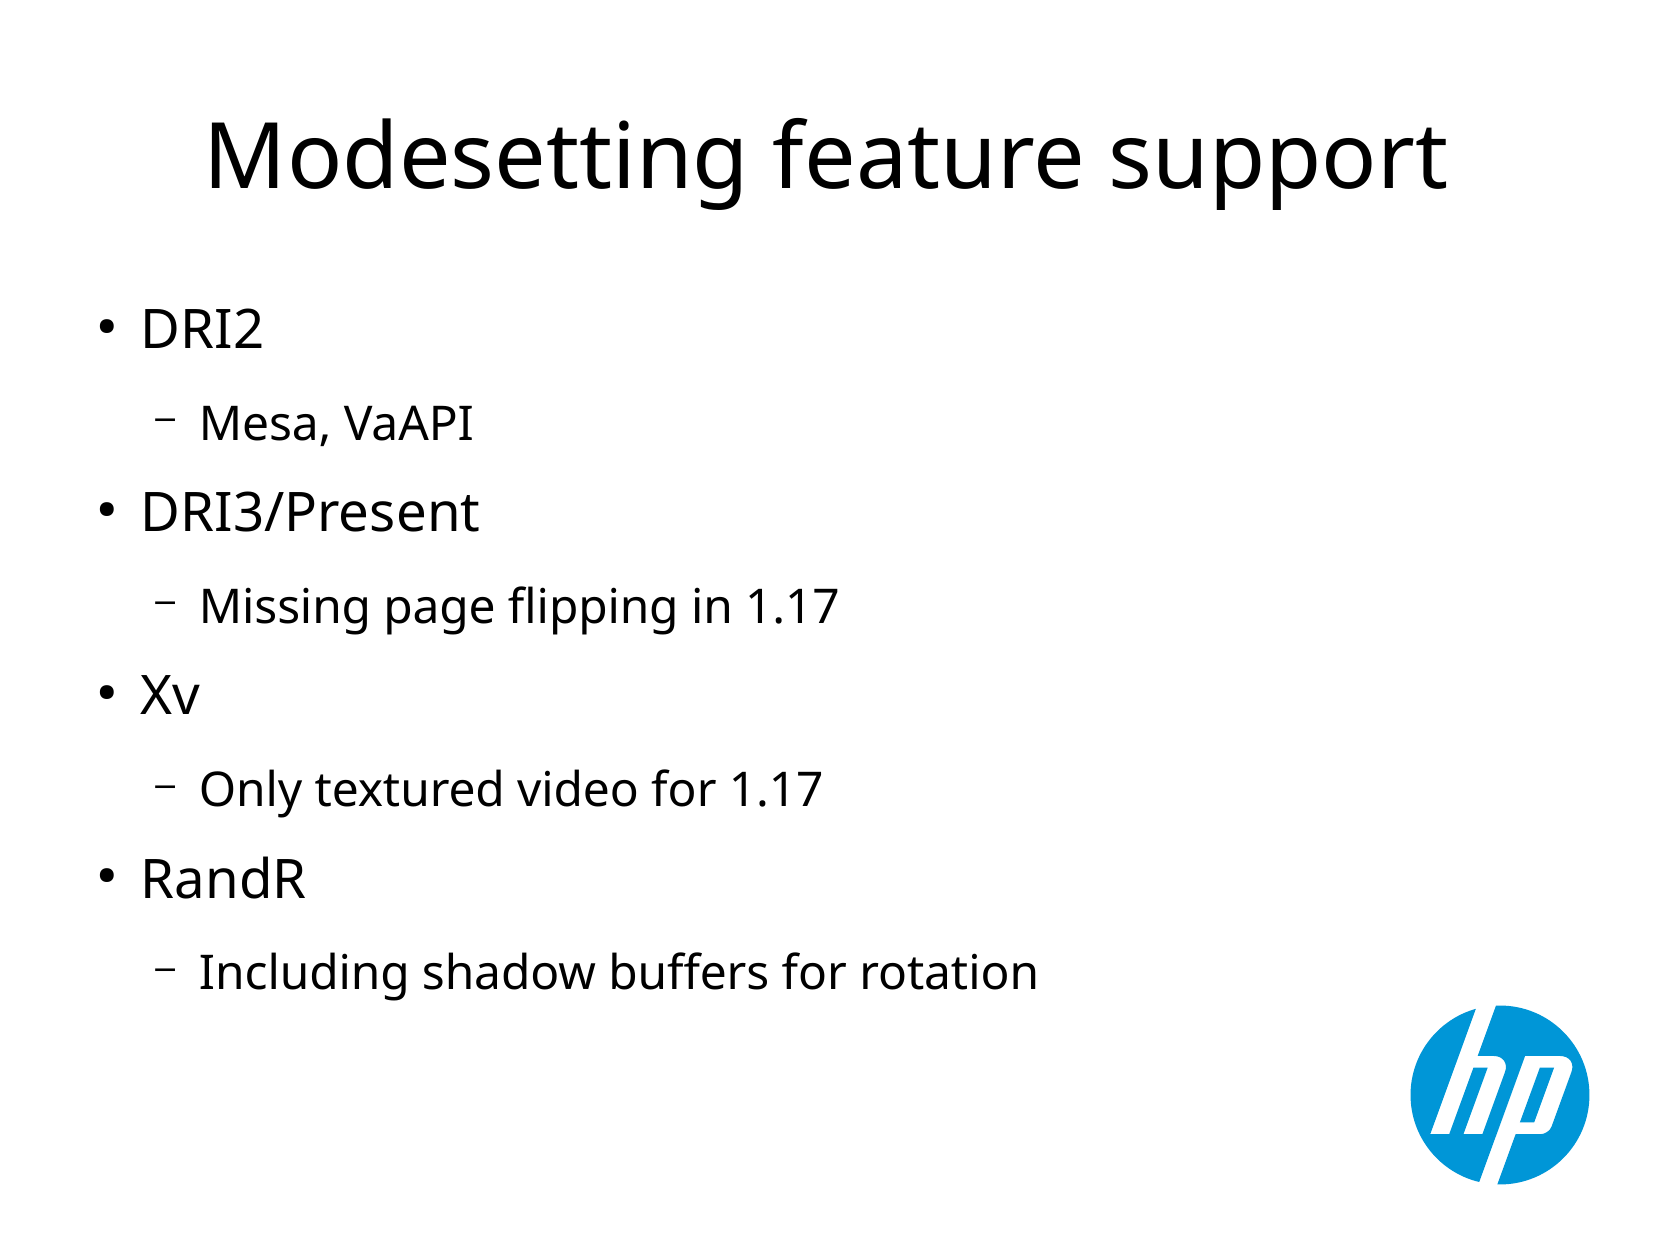

# Modesetting feature support
DRI2
Mesa, VaAPI
DRI3/Present
Missing page flipping in 1.17
Xv
Only textured video for 1.17
RandR
Including shadow buffers for rotation